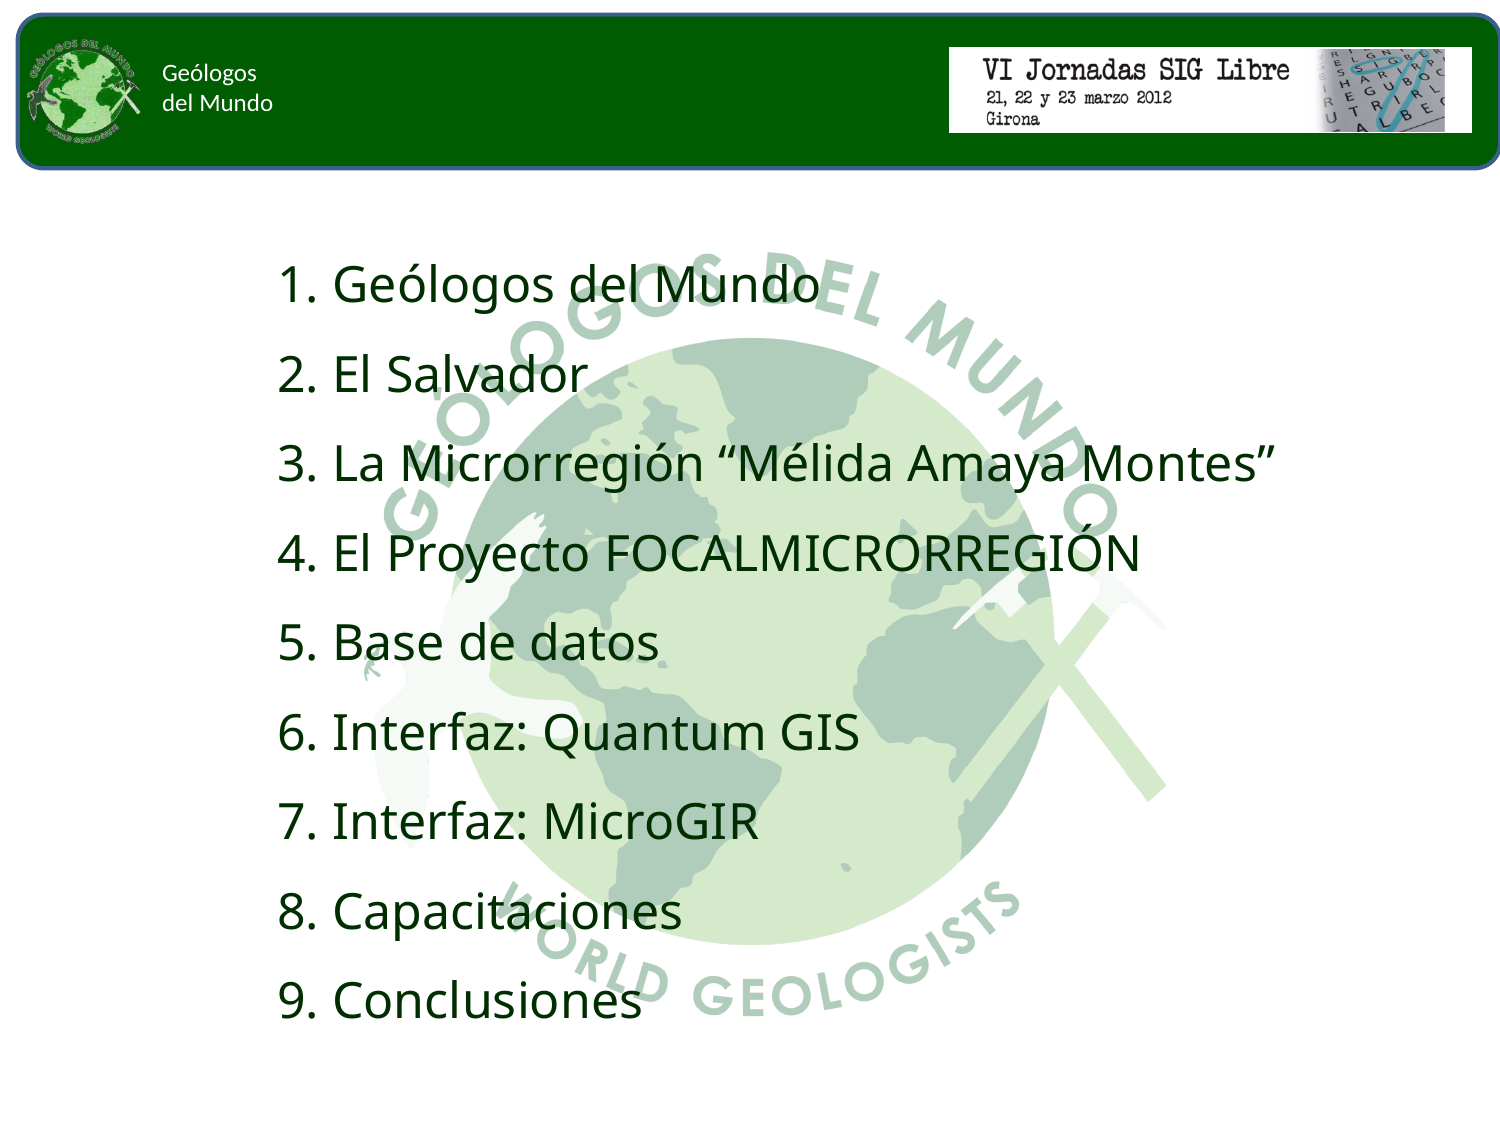

Geólogos
del Mundo
1. Geólogos del Mundo
2. El Salvador
3. La Microrregión “Mélida Amaya Montes”
4. El Proyecto FOCALMICRORREGIÓN
5. Base de datos
6. Interfaz: Quantum GIS
7. Interfaz: MicroGIR
8. Capacitaciones
9. Conclusiones